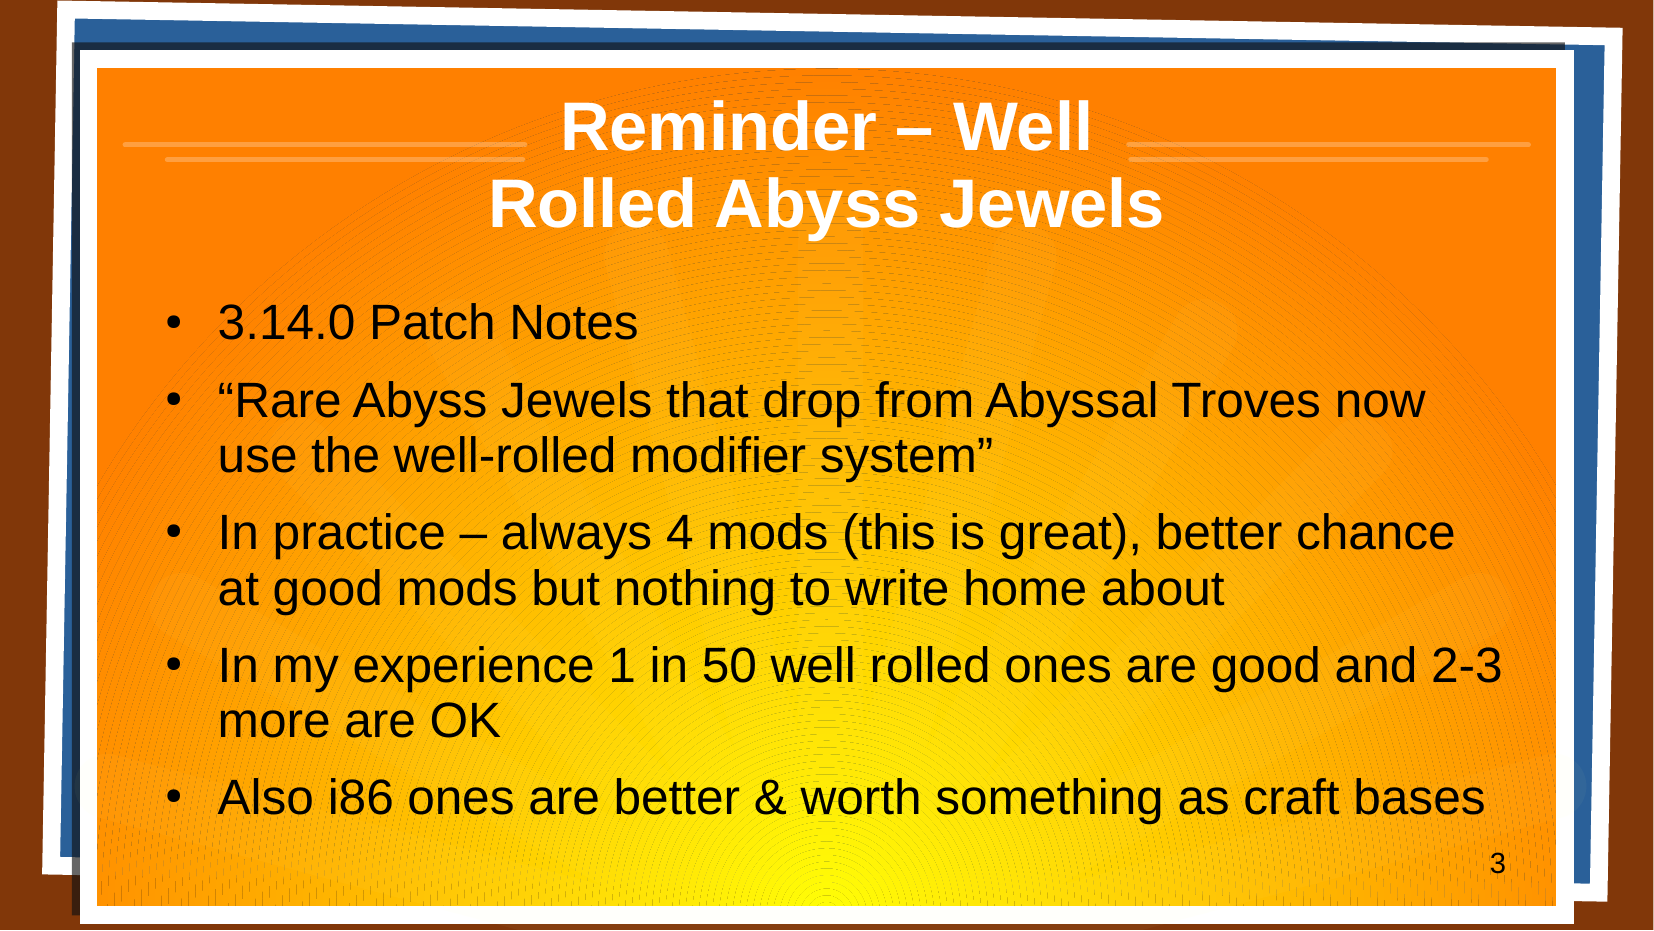

# Reminder – Well Rolled Abyss Jewels
3.14.0 Patch Notes
“Rare Abyss Jewels that drop from Abyssal Troves now use the well-rolled modifier system”
In practice – always 4 mods (this is great), better chance at good mods but nothing to write home about
In my experience 1 in 50 well rolled ones are good and 2-3 more are OK
Also i86 ones are better & worth something as craft bases
3